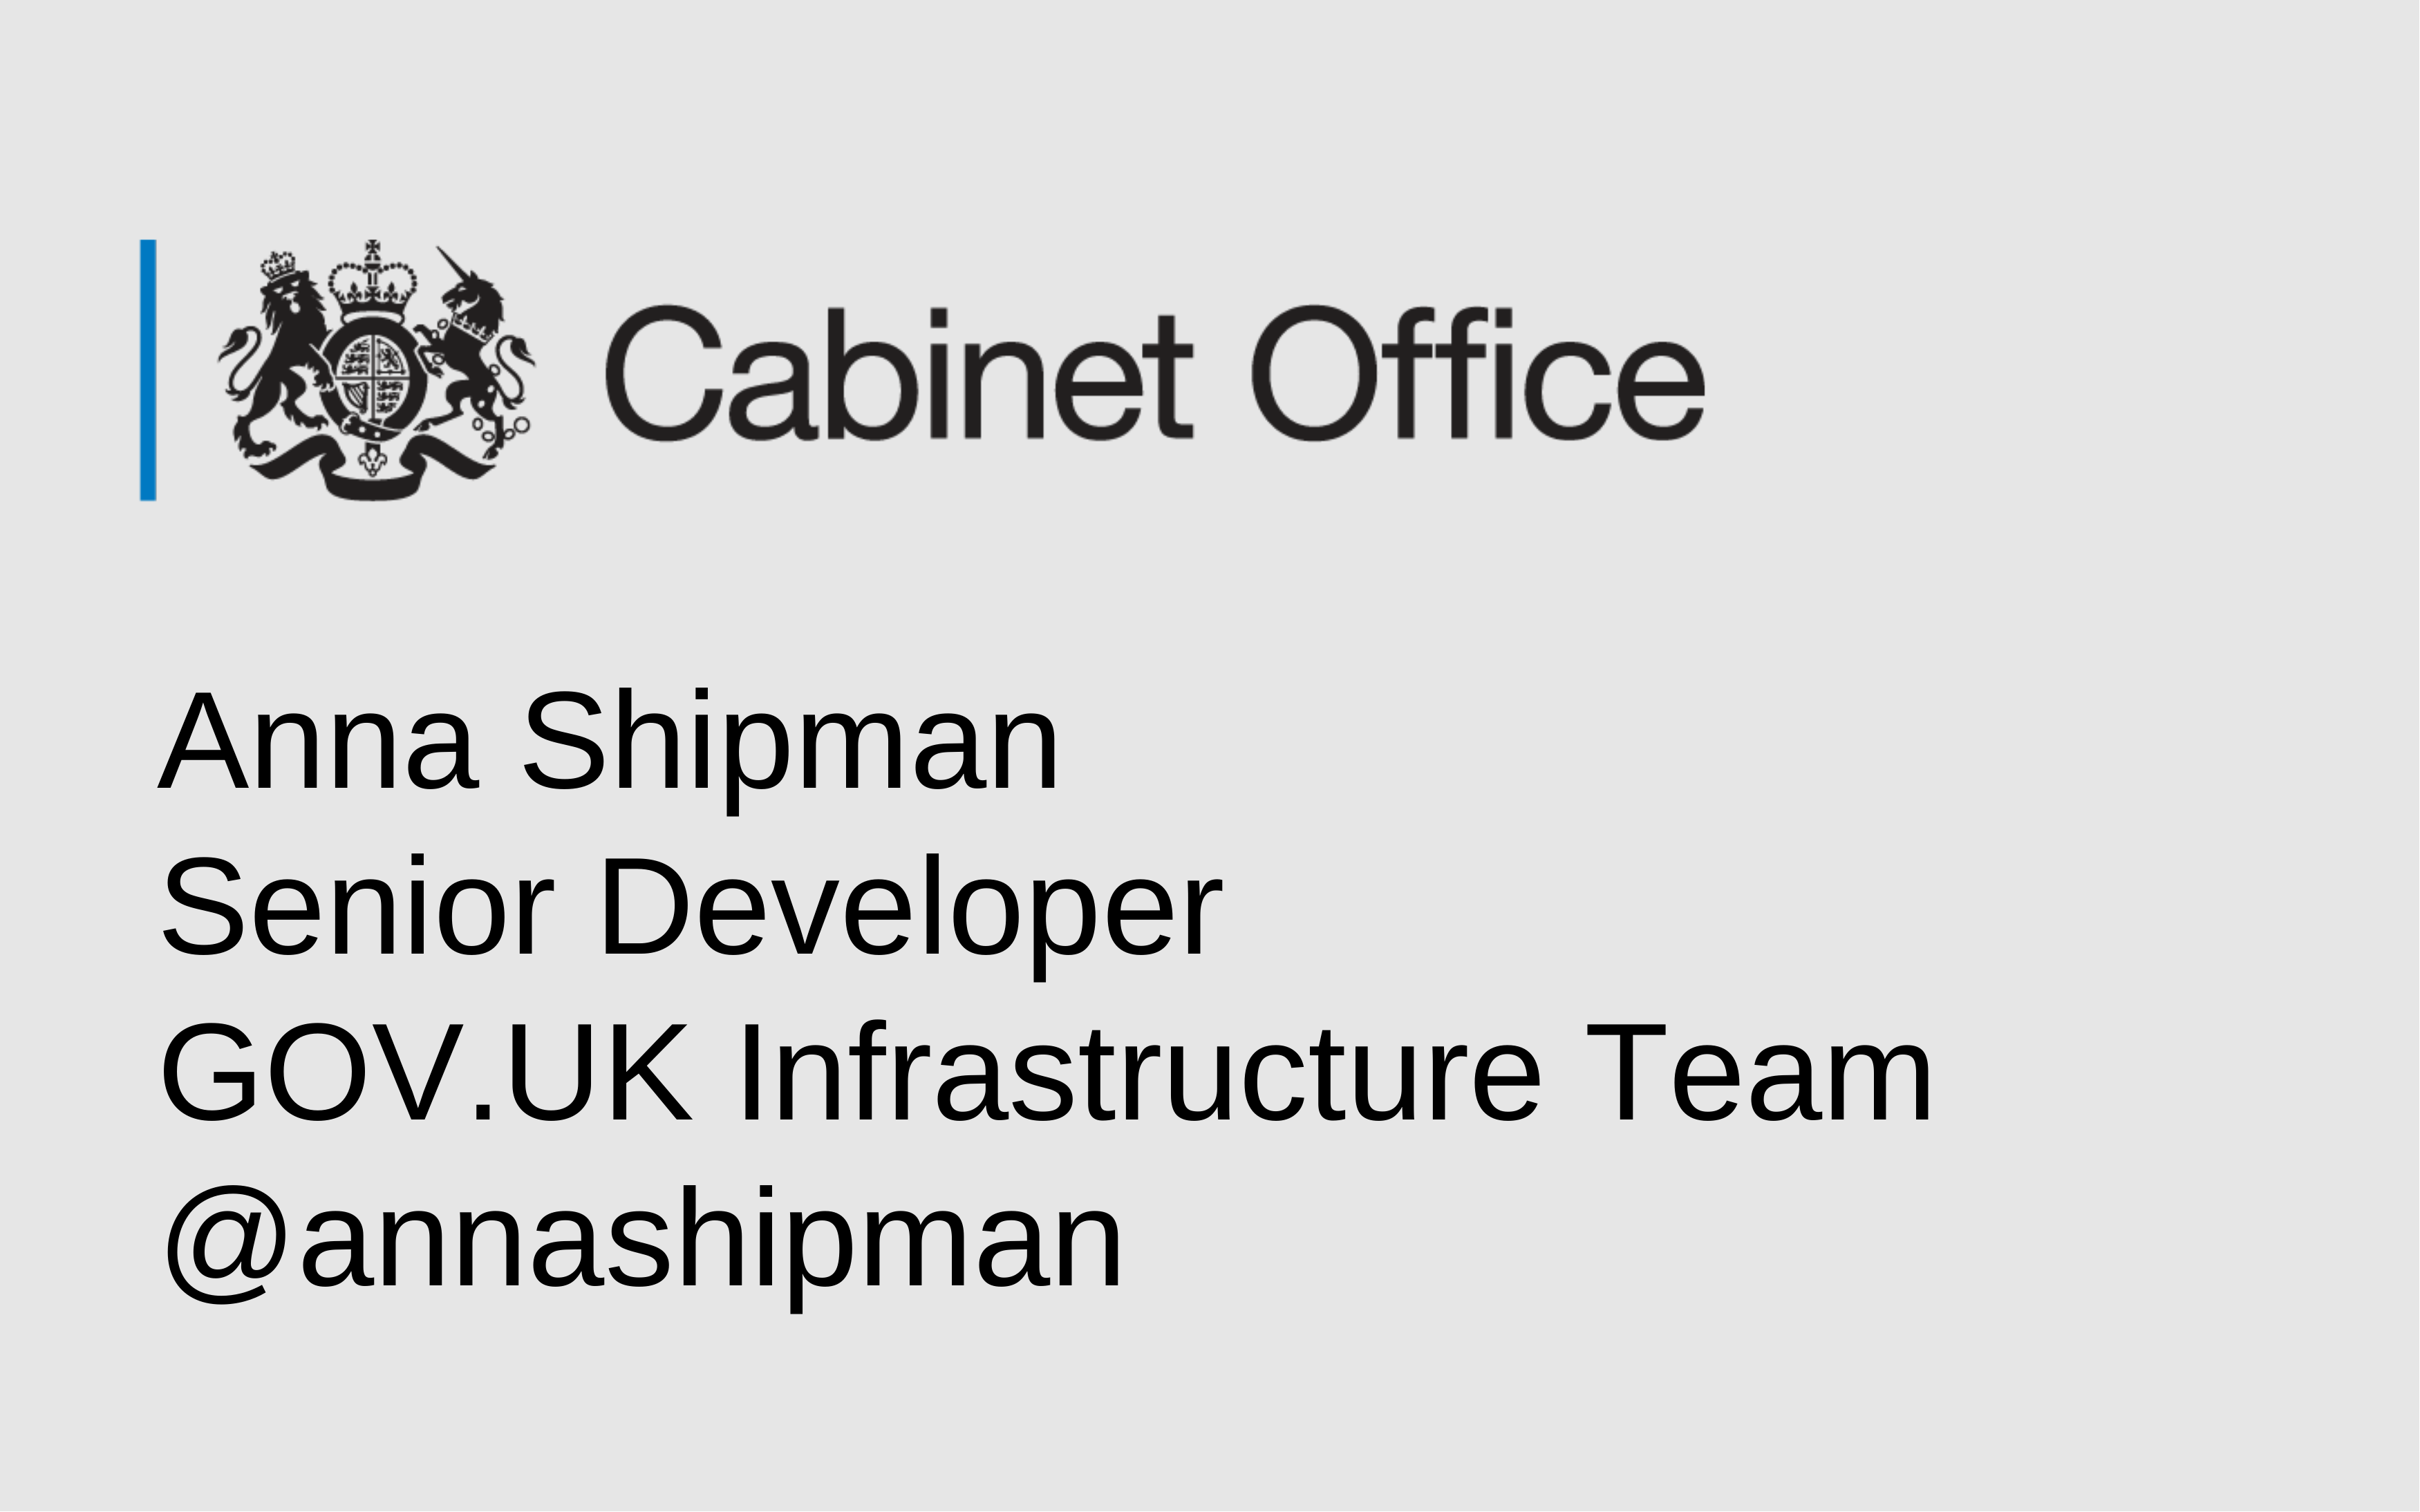

Anna Shipman
Senior Developer
GOV.UK Infrastructure Team
@annashipman